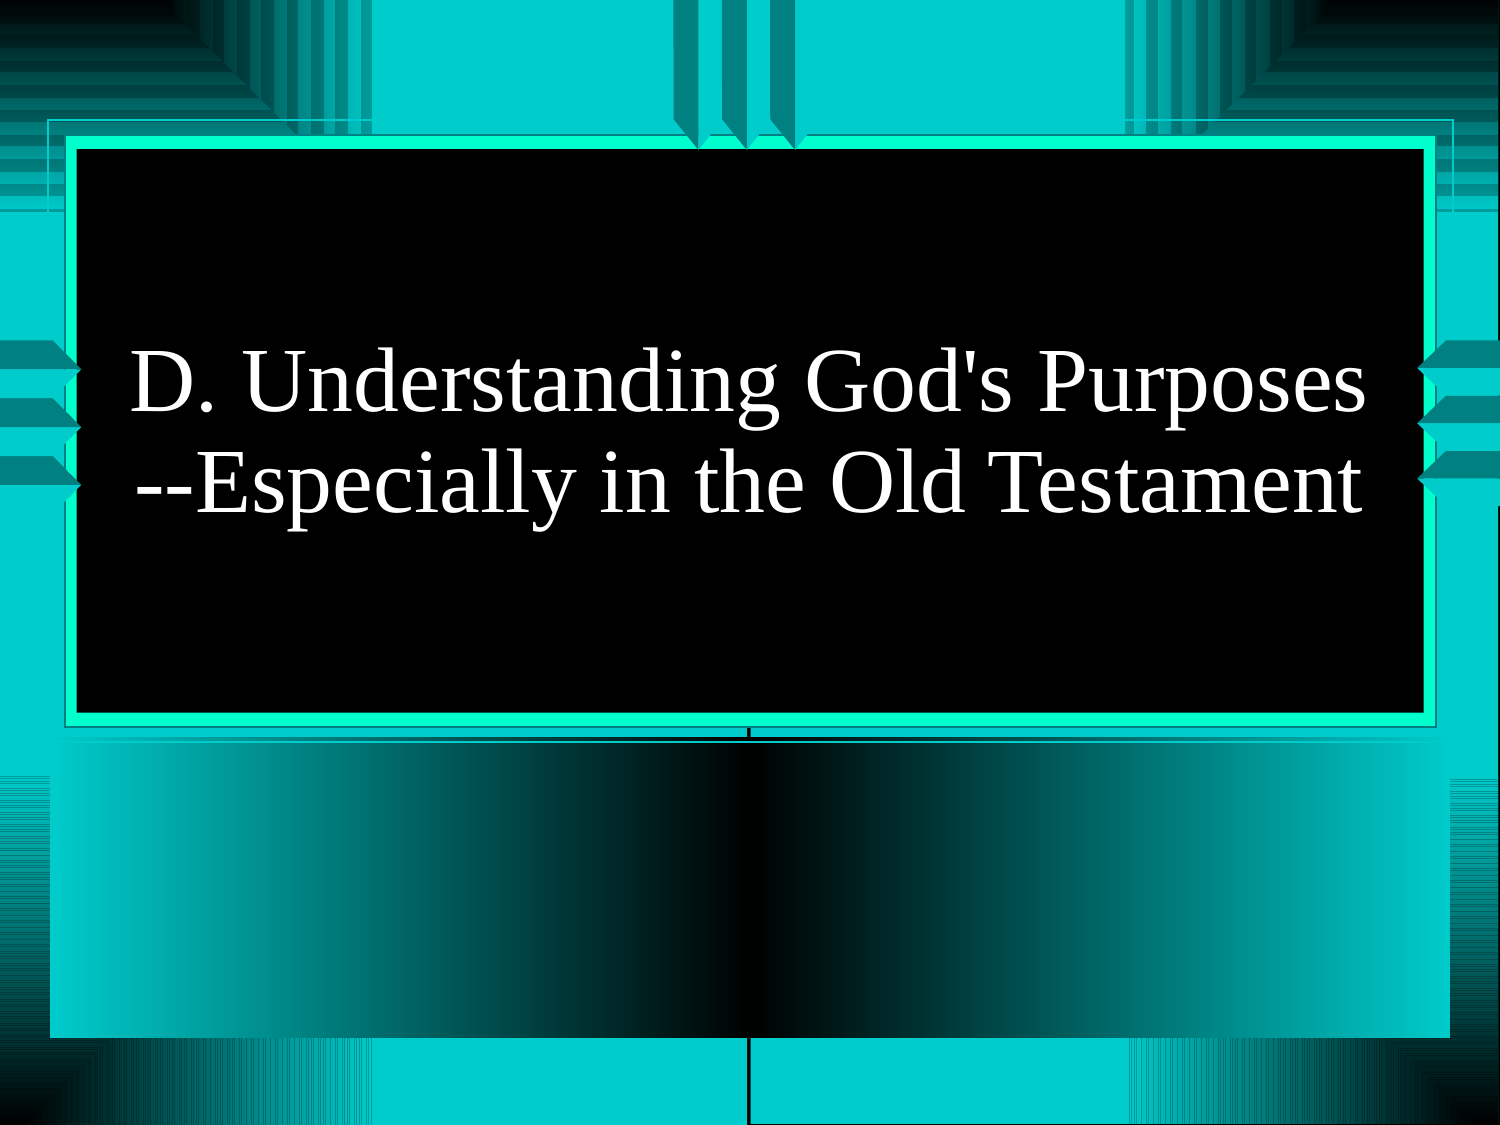

# D. Understanding God's Purposes --Especially in the Old Testament